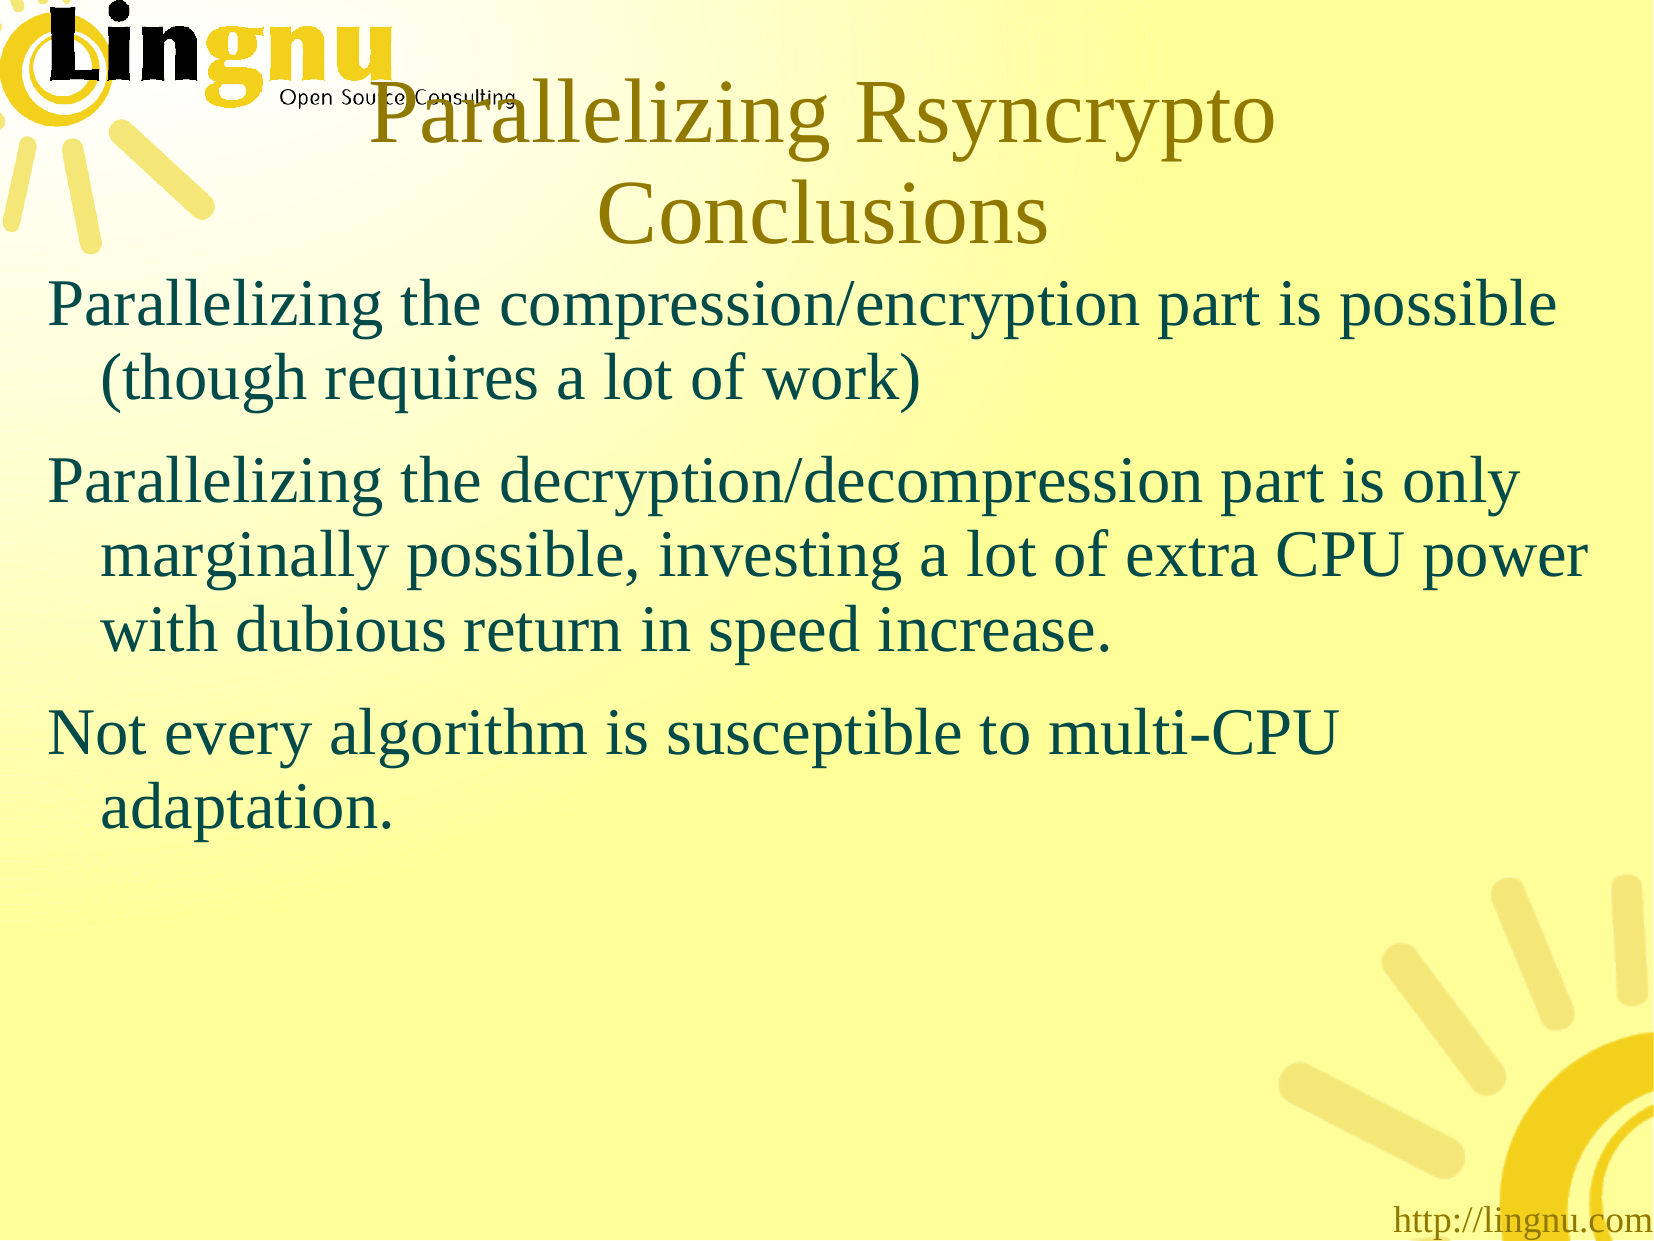

# Parallelizing Rsyncrypto Conclusions
Parallelizing the compression/encryption part is possible (though requires a lot of work)
Parallelizing the decryption/decompression part is only marginally possible, investing a lot of extra CPU power with dubious return in speed increase.
Not every algorithm is susceptible to multi-CPU adaptation.